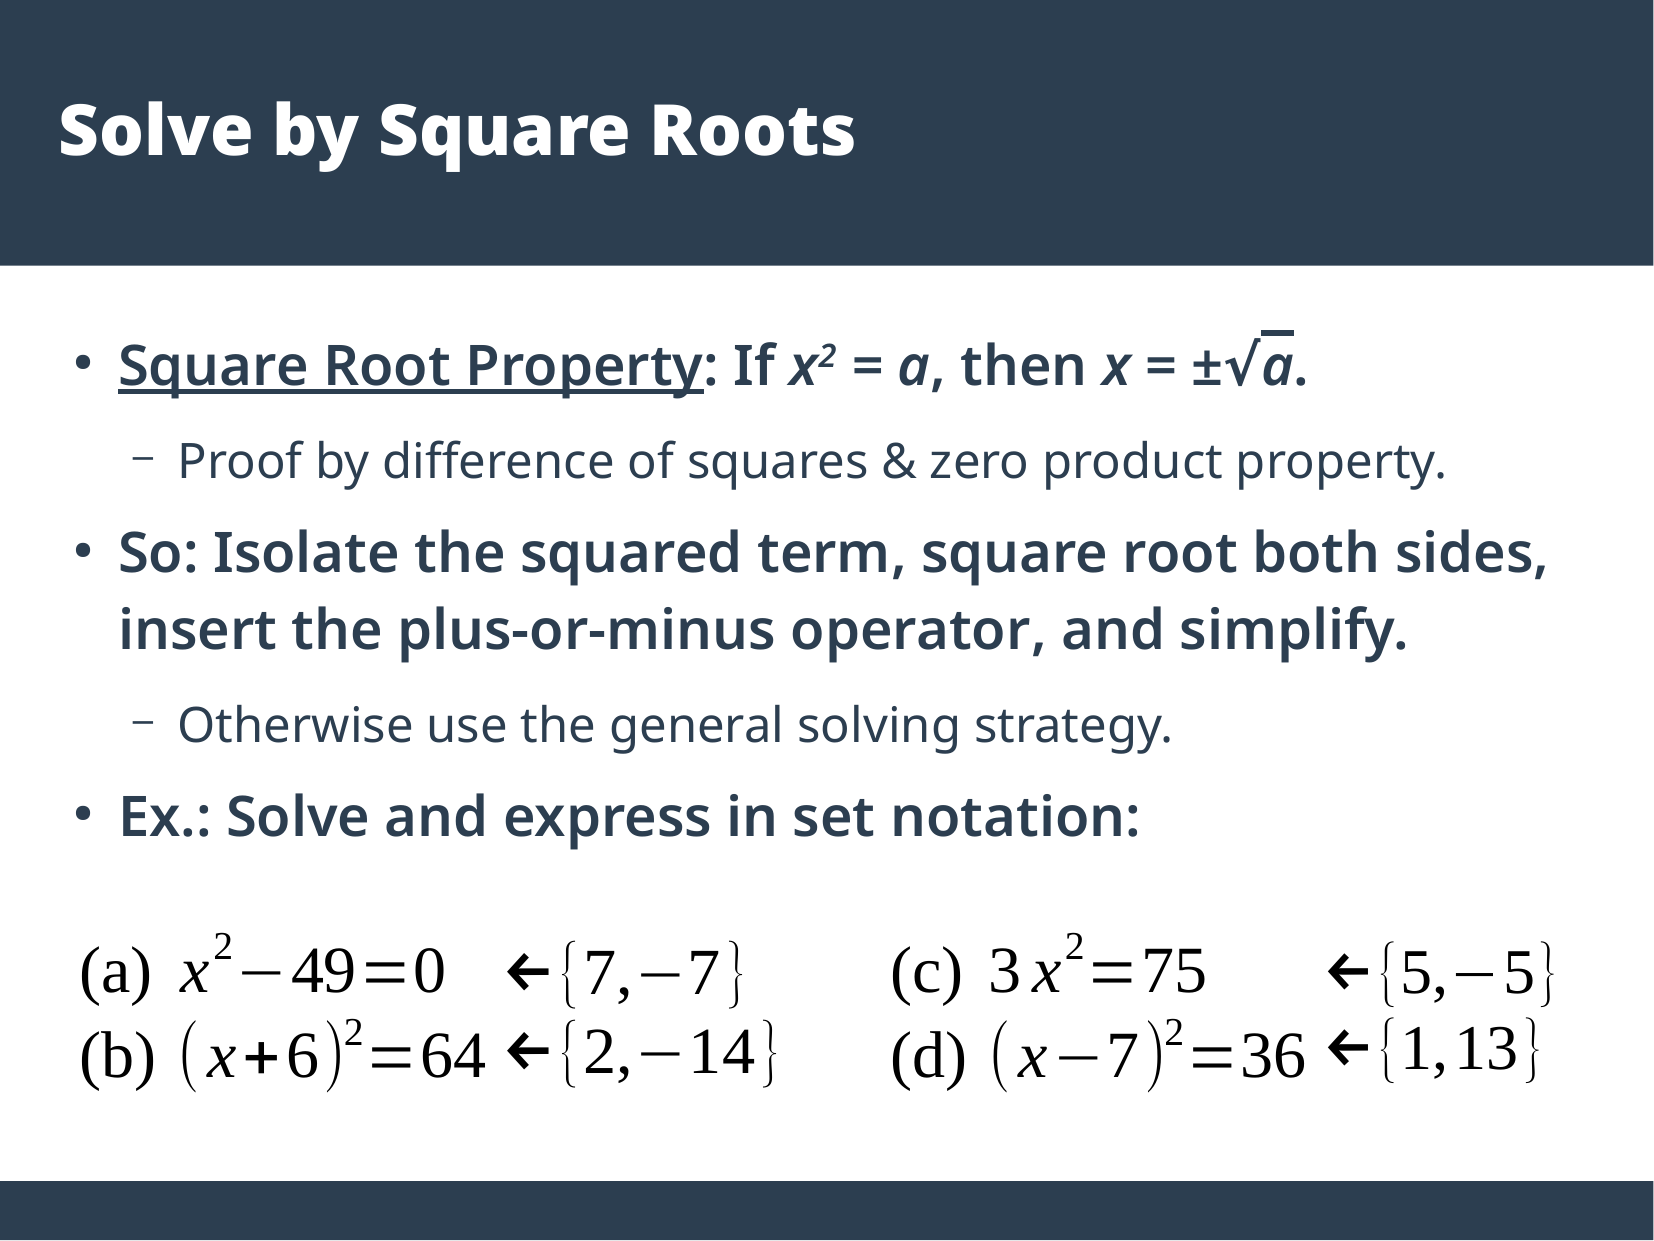

# Solve by Square Roots
Square Root Property: If x2 = a, then x = ±√a.
Proof by difference of squares & zero product property.
So: Isolate the squared term, square root both sides, insert the plus-or-minus operator, and simplify.
Otherwise use the general solving strategy.
Ex.: Solve and express in set notation: